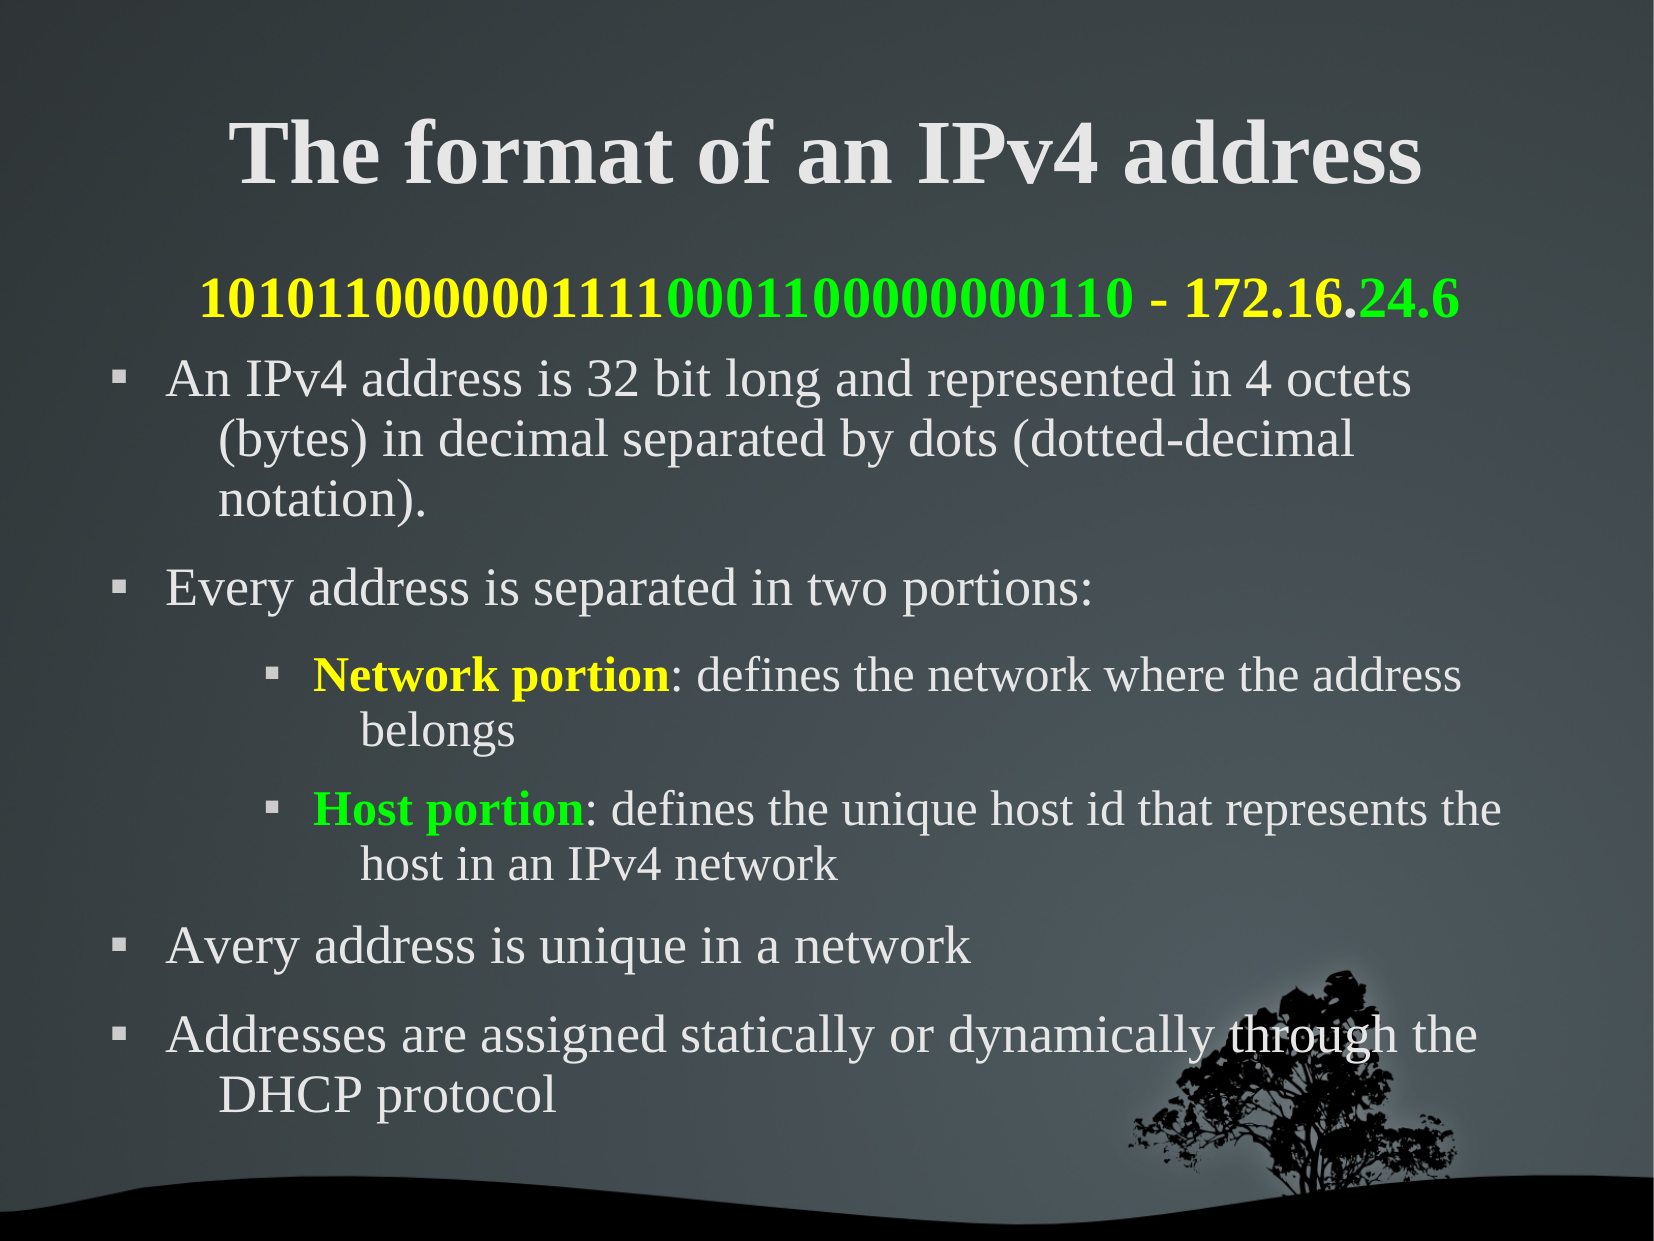

# The format of an IPv4 address
10101100000011110001100000000110 - 172.16.24.6
An IPv4 address is 32 bit long and represented in 4 octets (bytes) in decimal separated by dots (dotted-decimal notation).
Every address is separated in two portions:
Network portion: defines the network where the address belongs
Host portion: defines the unique host id that represents the host in an IPv4 network
Avery address is unique in a network
Addresses are assigned statically or dynamically through the DHCP protocol